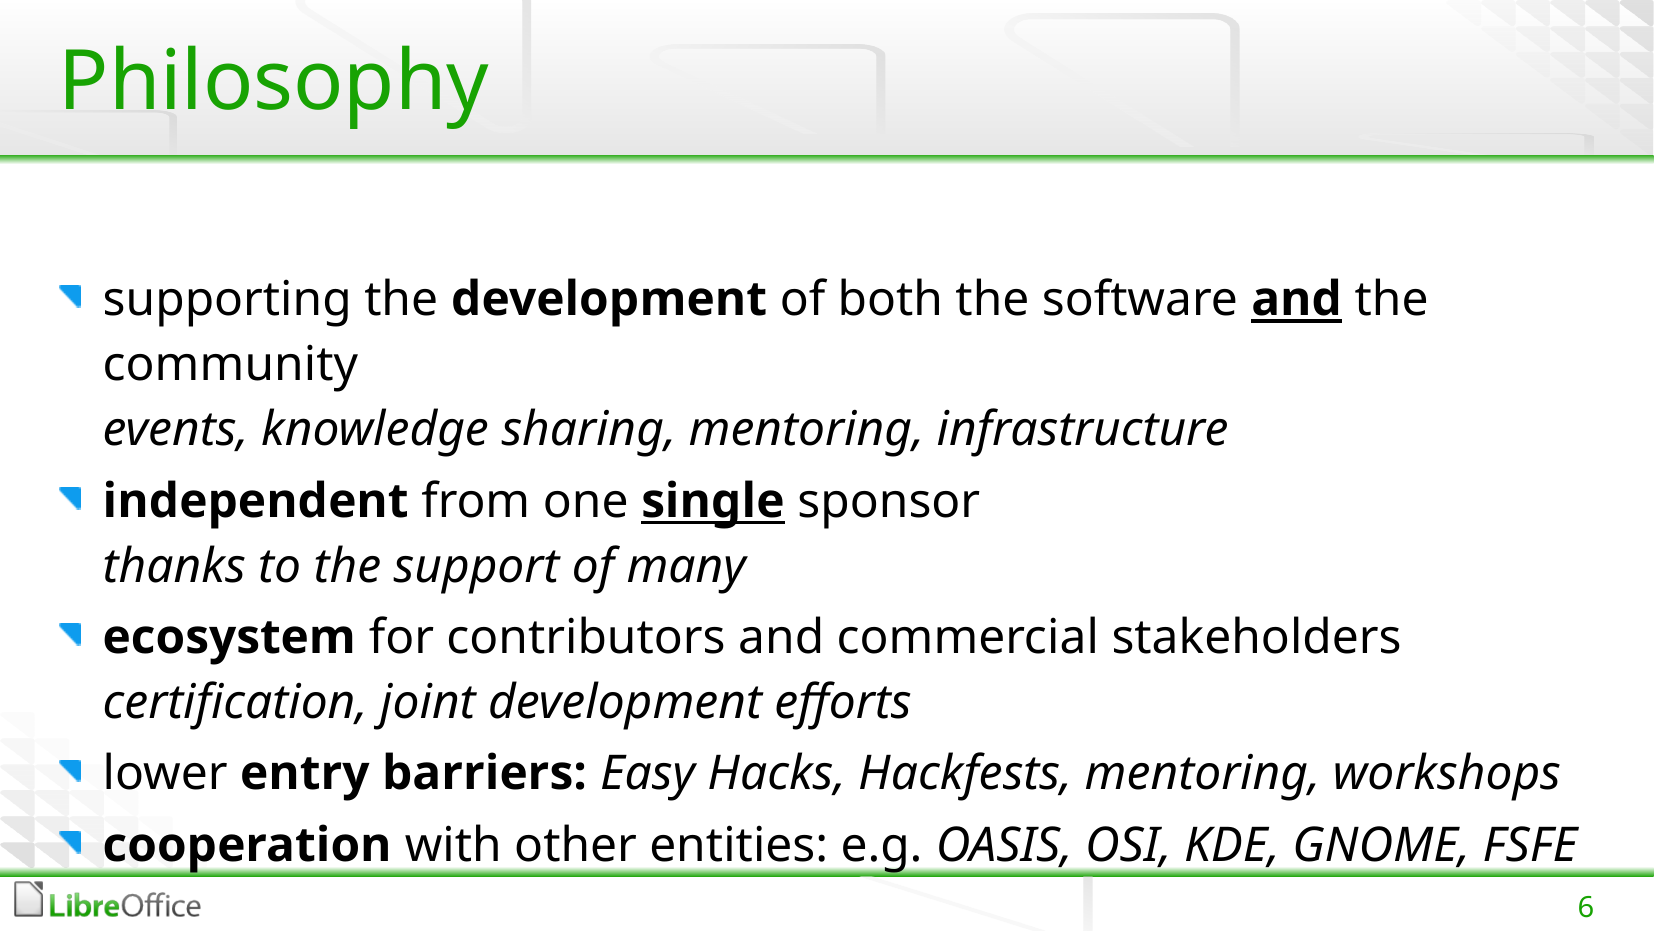

# Philosophy
supporting the development of both the software and the community
events, knowledge sharing, mentoring, infrastructure
independent from one single sponsor
thanks to the support of many
ecosystem for contributors and commercial stakeholders
certification, joint development efforts
lower entry barriers: Easy Hacks, Hackfests, mentoring, workshops
cooperation with other entities: e.g. OASIS, OSI, KDE, GNOME, FSFE
6